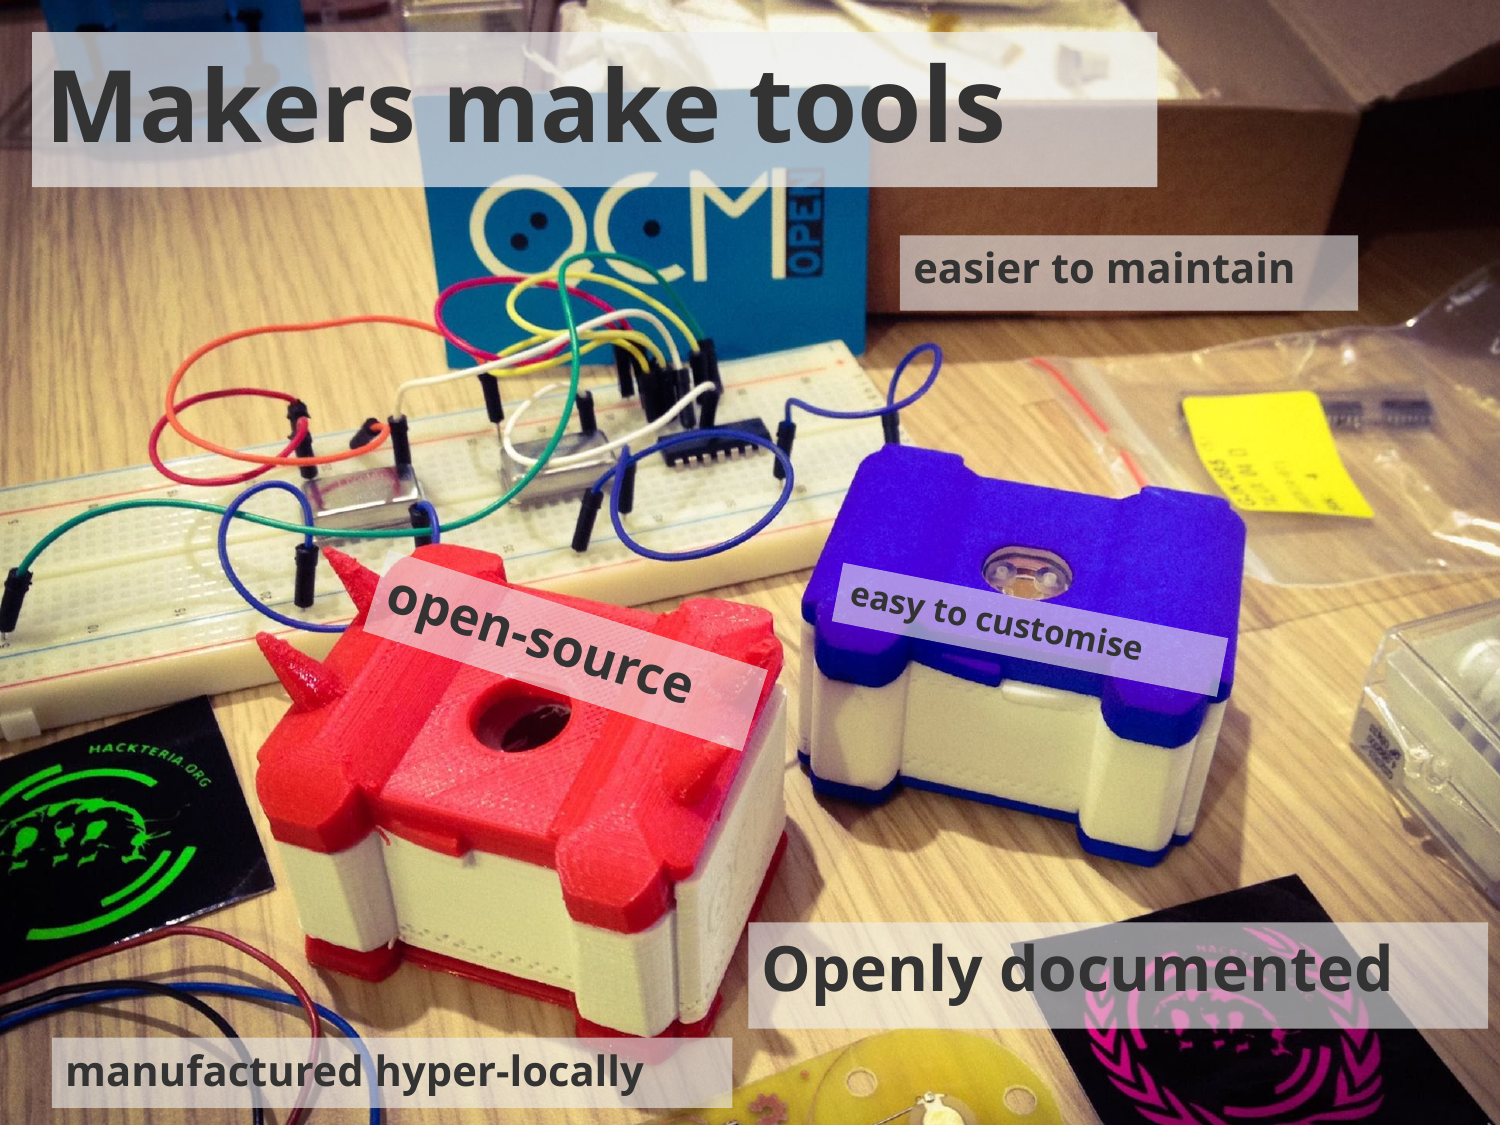

Makers make tools
easier to maintain
easy to customise
open-source
Openly documented
manufactured hyper-locally